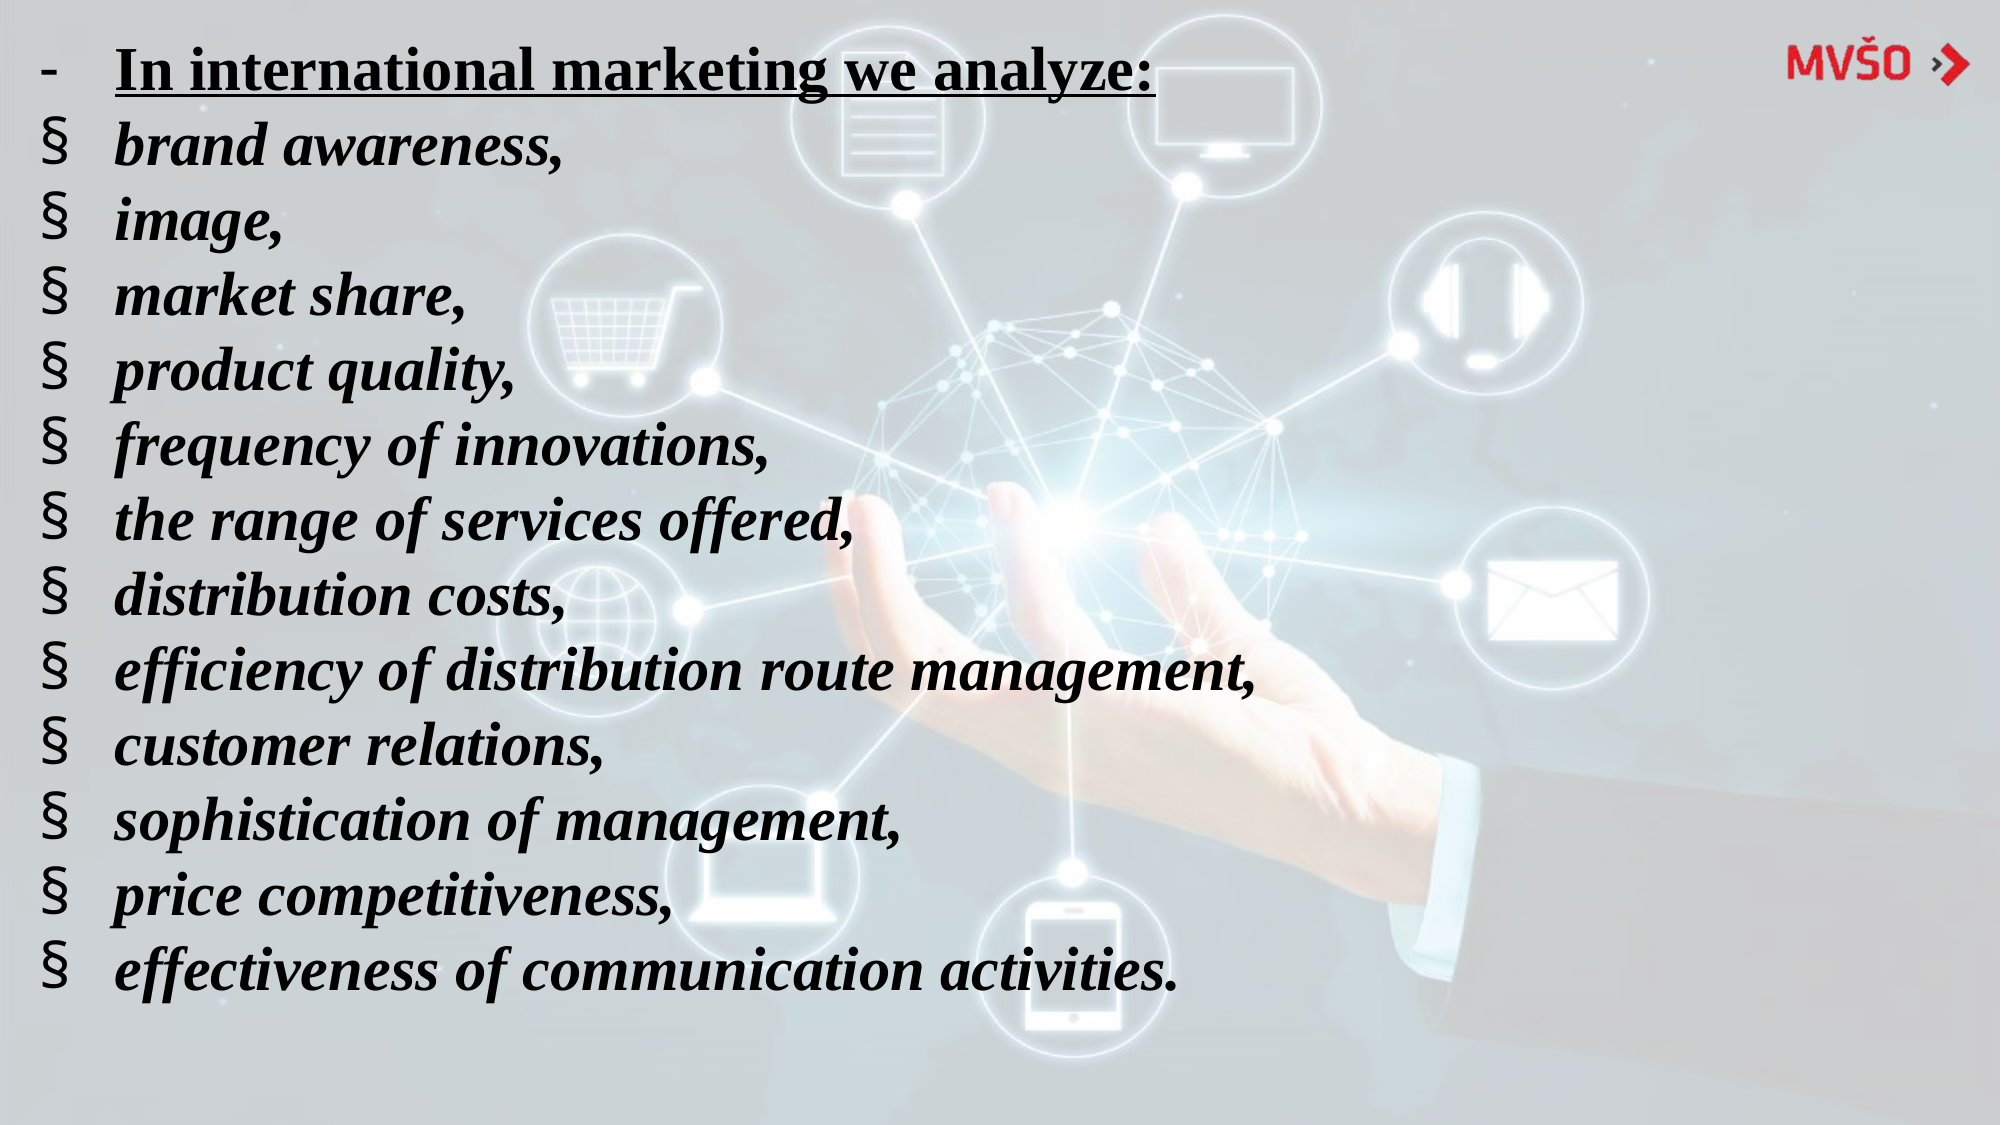

In international marketing we analyze:
brand awareness,
image,
market share,
product quality,
frequency of innovations,
the range of services offered,
distribution costs,
efficiency of distribution route management,
customer relations,
sophistication of management,
price competitiveness,
effectiveness of communication activities.